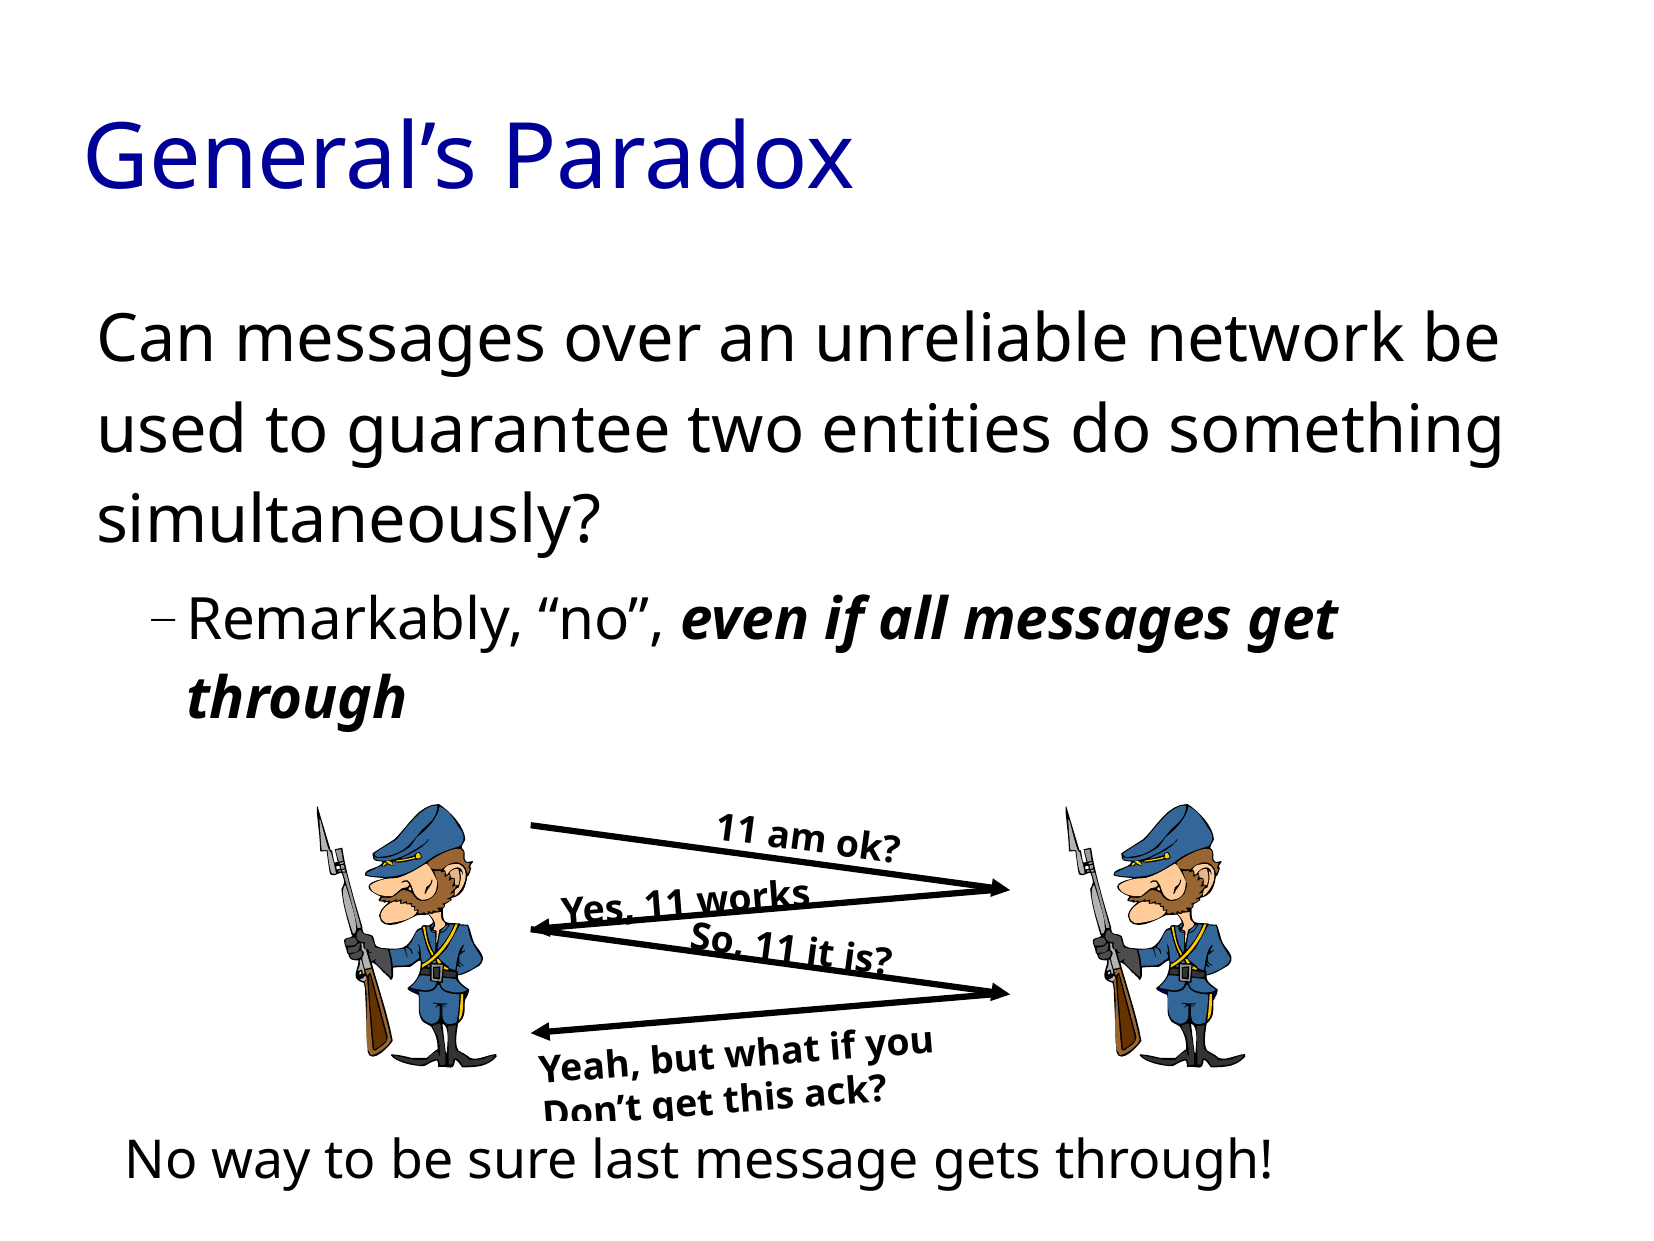

General’s Paradox
# Can messages over an unreliable network be used to guarantee two entities do something simultaneously?
Remarkably, “no”, even if all messages get through
11 am ok?
Yes, 11 works
So, 11 it is?
Yeah, but what if you
Don’t get this ack?
No way to be sure last message gets through!